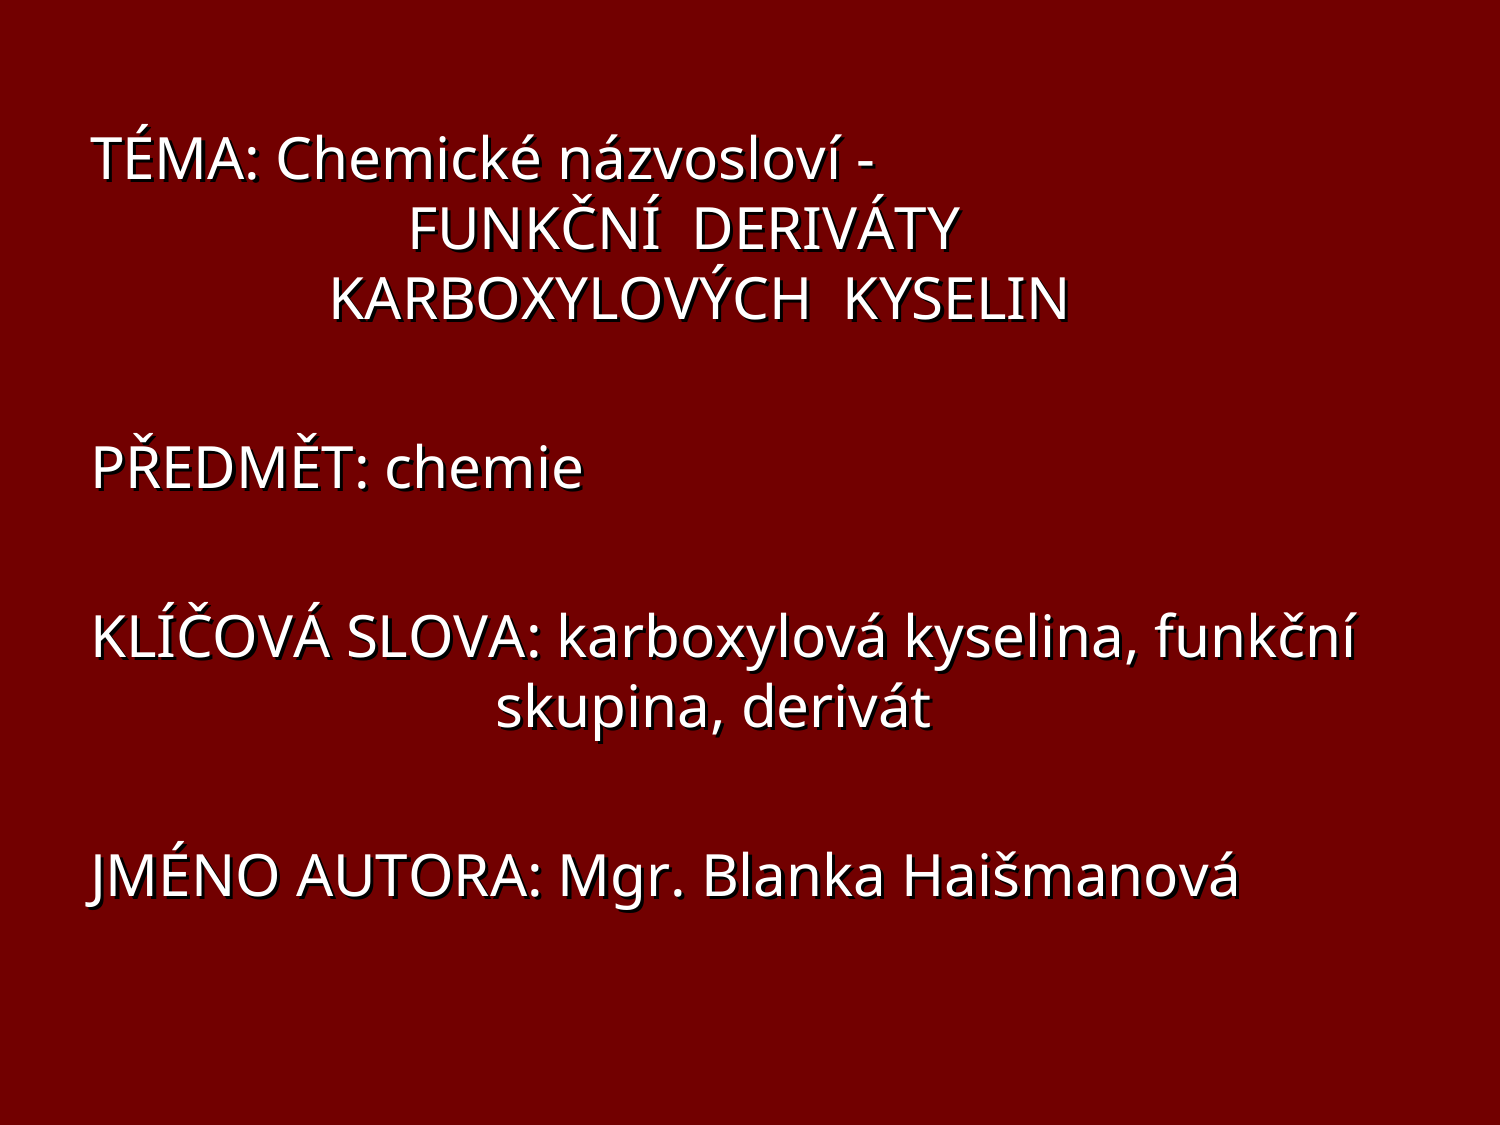

# TÉMA: Chemické názvosloví - 				 FUNKČNÍ DERIVÁTY KARBOXYLOVÝCH KYSELIN
PŘEDMĚT: chemie
KLÍČOVÁ SLOVA: karboxylová kyselina, funkční
 skupina, derivát
JMÉNO AUTORA: Mgr. Blanka Haišmanová